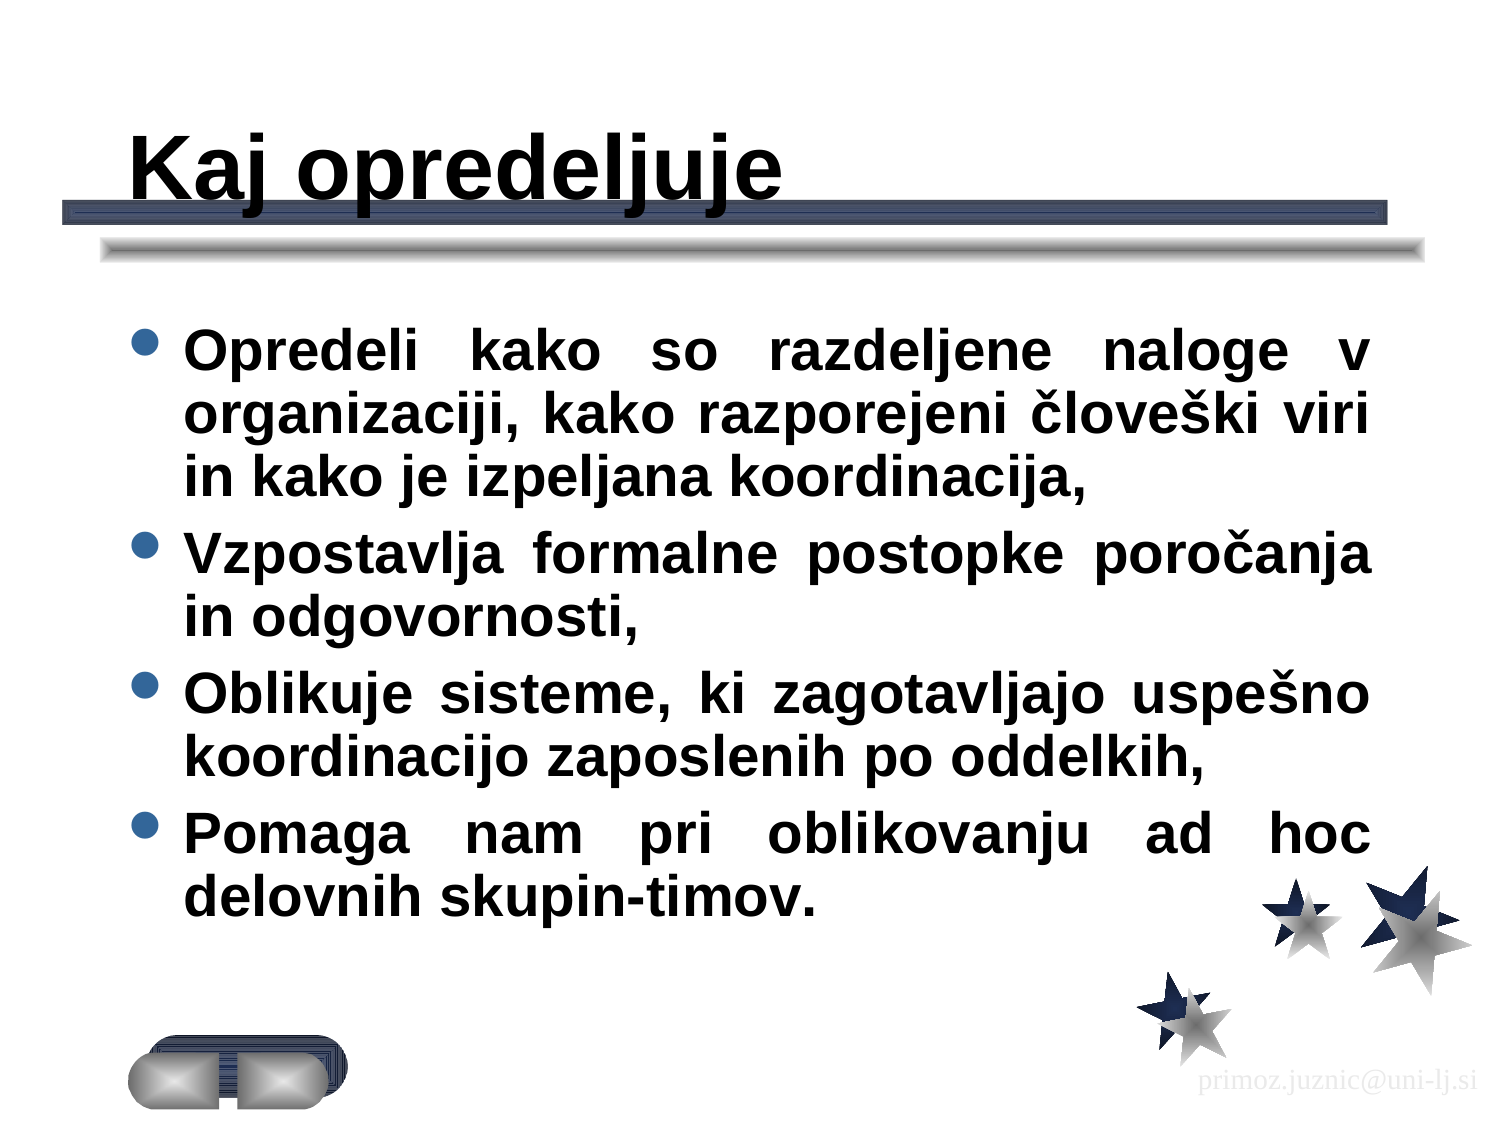

# Kaj opredeljuje
Opredeli kako so razdeljene naloge v organizaciji, kako razporejeni človeški viri in kako je izpeljana koordinacija,
Vzpostavlja formalne postopke poročanja in odgovornosti,
Oblikuje sisteme, ki zagotavljajo uspešno koordinacijo zaposlenih po oddelkih,
Pomaga nam pri oblikovanju ad hoc delovnih skupin-timov.